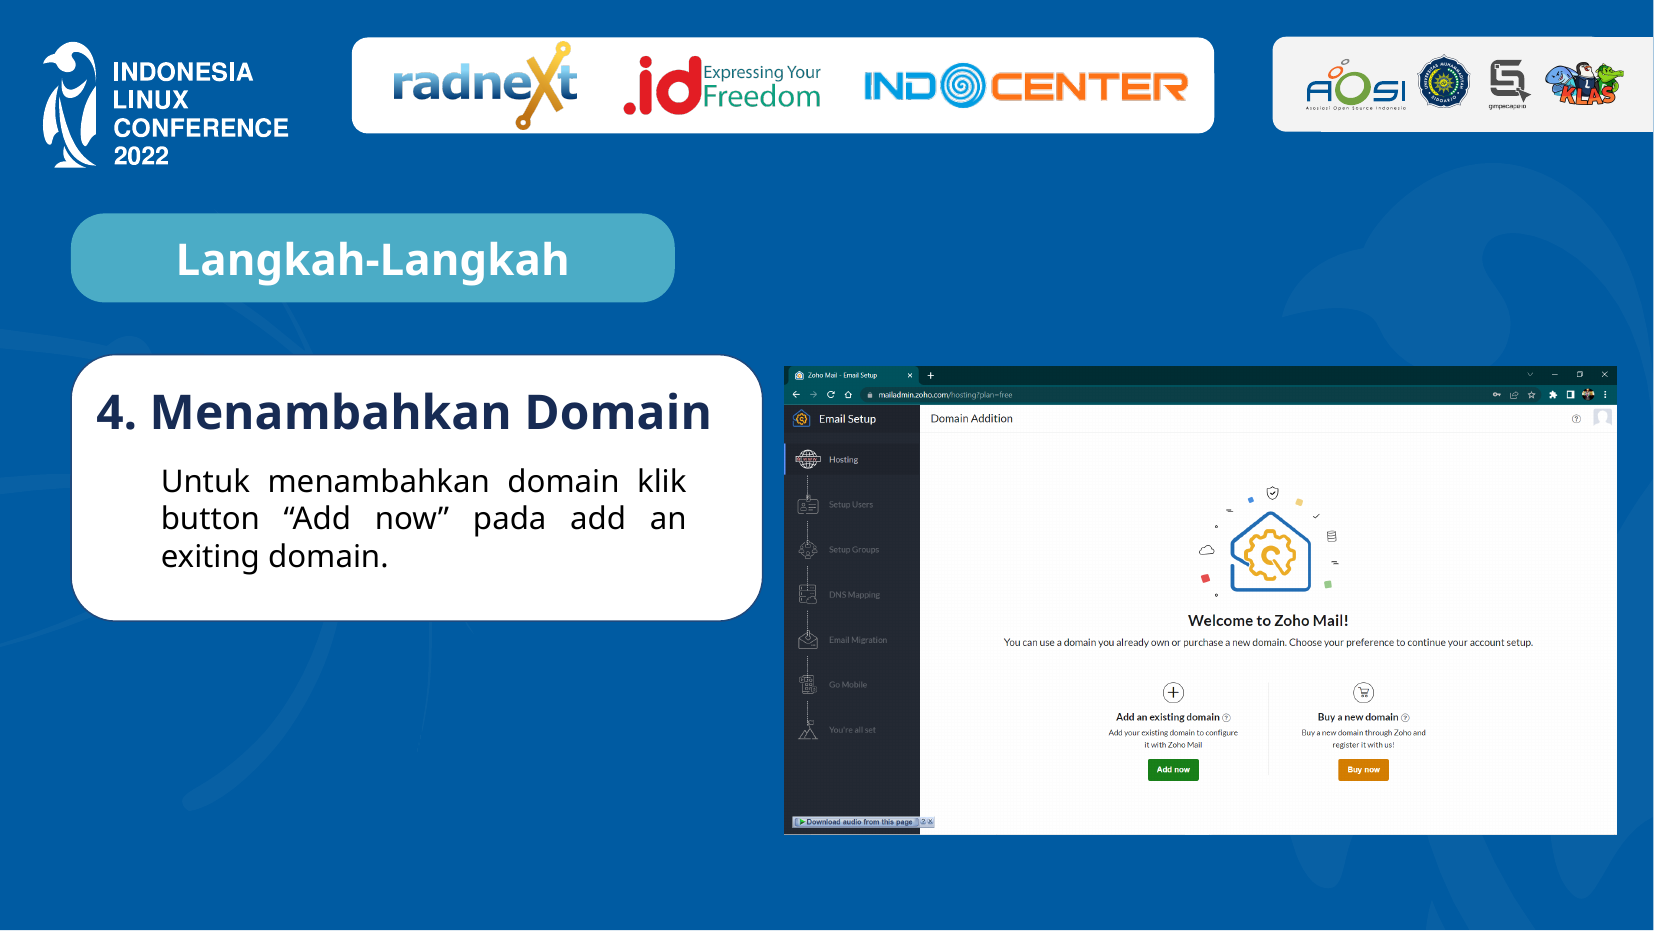

Langkah-Langkah
4. Menambahkan Domain
Untuk menambahkan domain klik button “Add now” pada add an exiting domain.